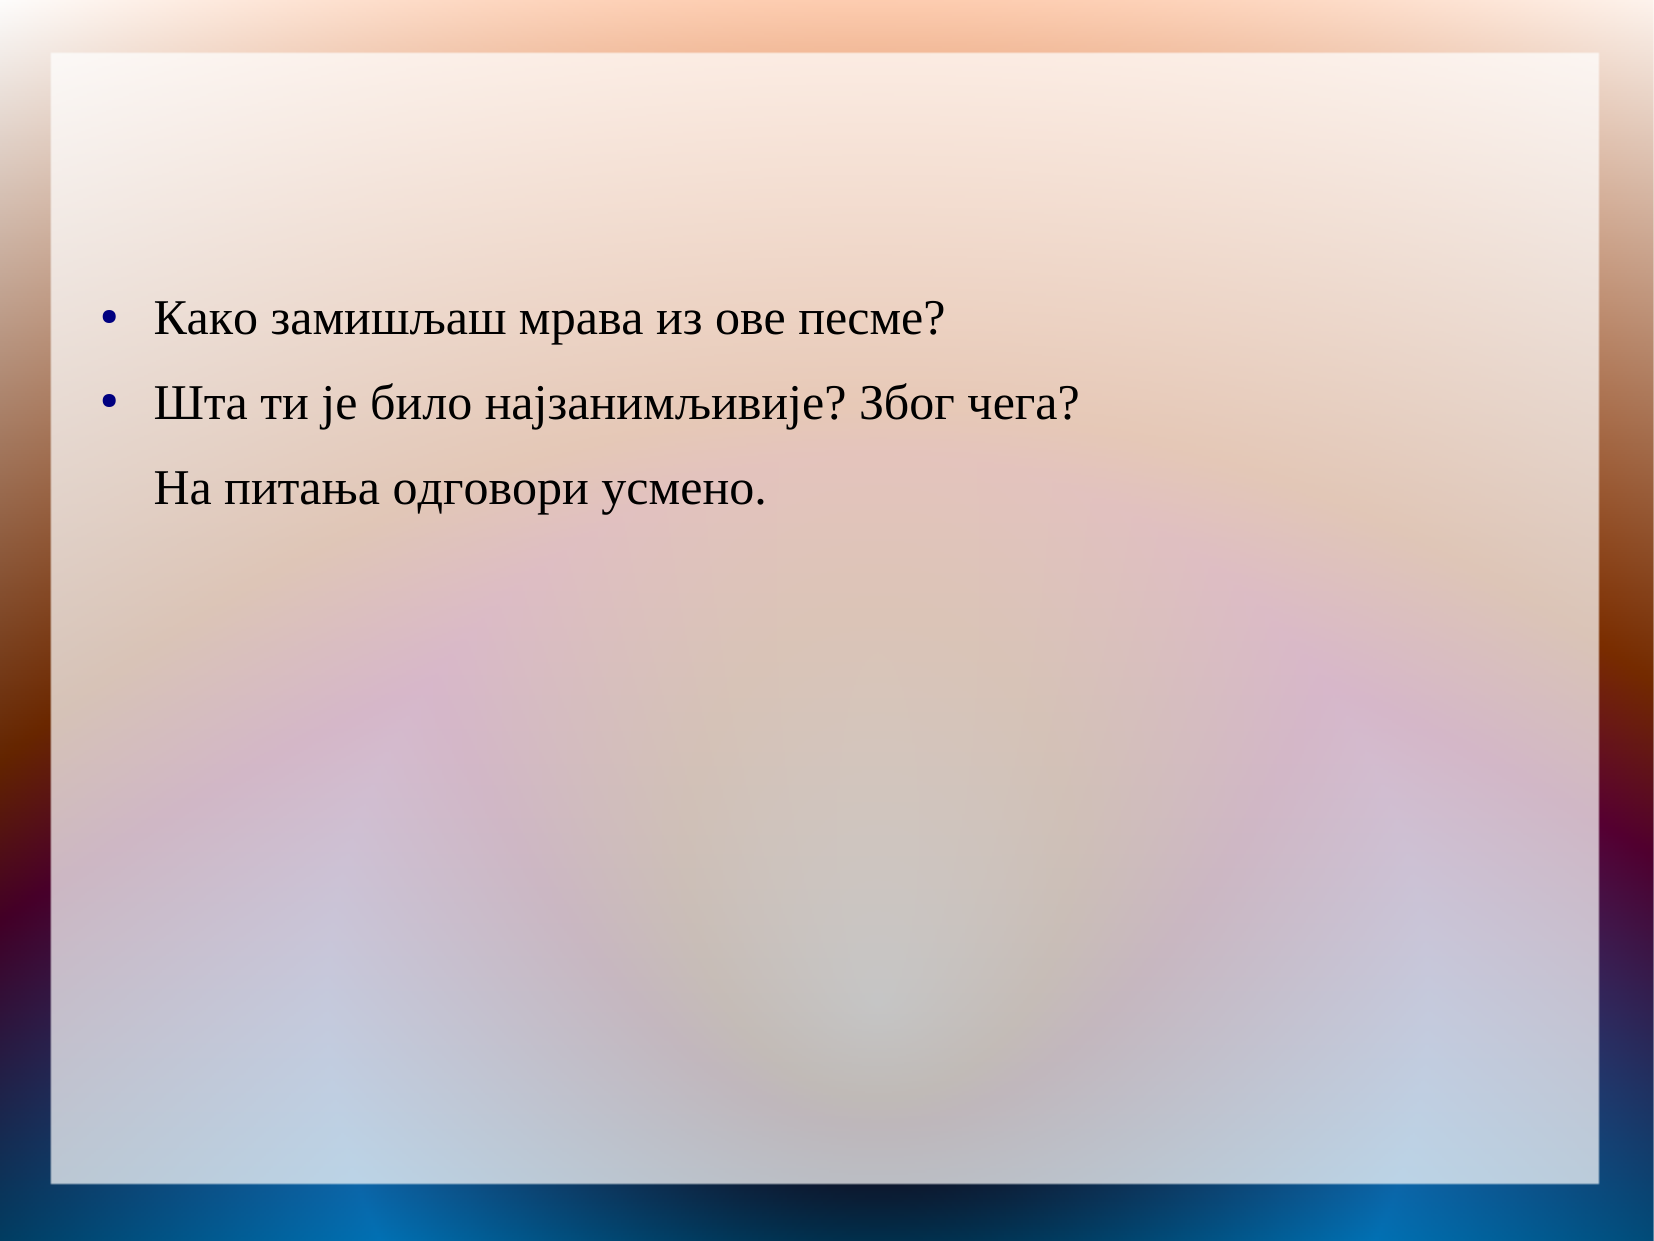

#
Како замишљаш мрава из ове песме?
Шта ти је било најзанимљивије? Због чега?
На питања одговори усмено.